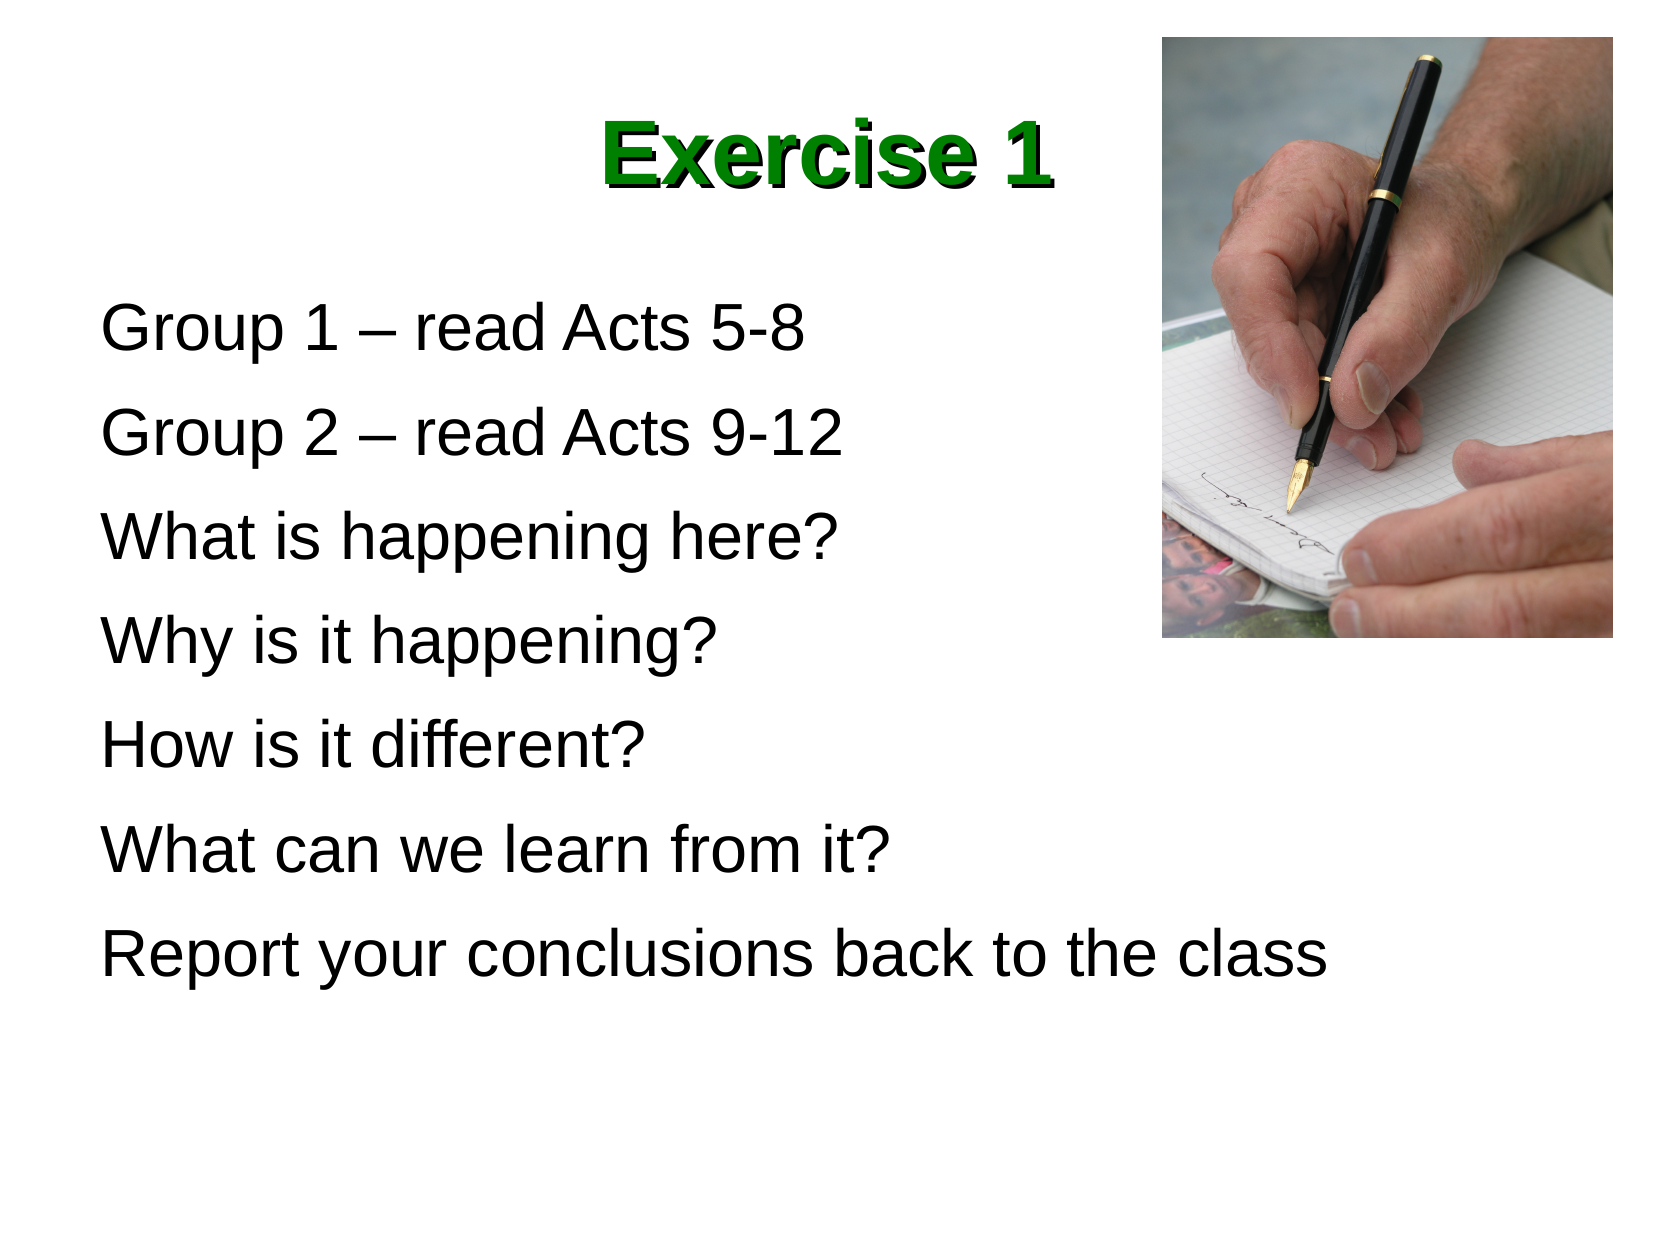

# Exercise 1
Group 1 – read Acts 5-8
Group 2 – read Acts 9-12
What is happening here?
Why is it happening?
How is it different?
What can we learn from it?
Report your conclusions back to the class